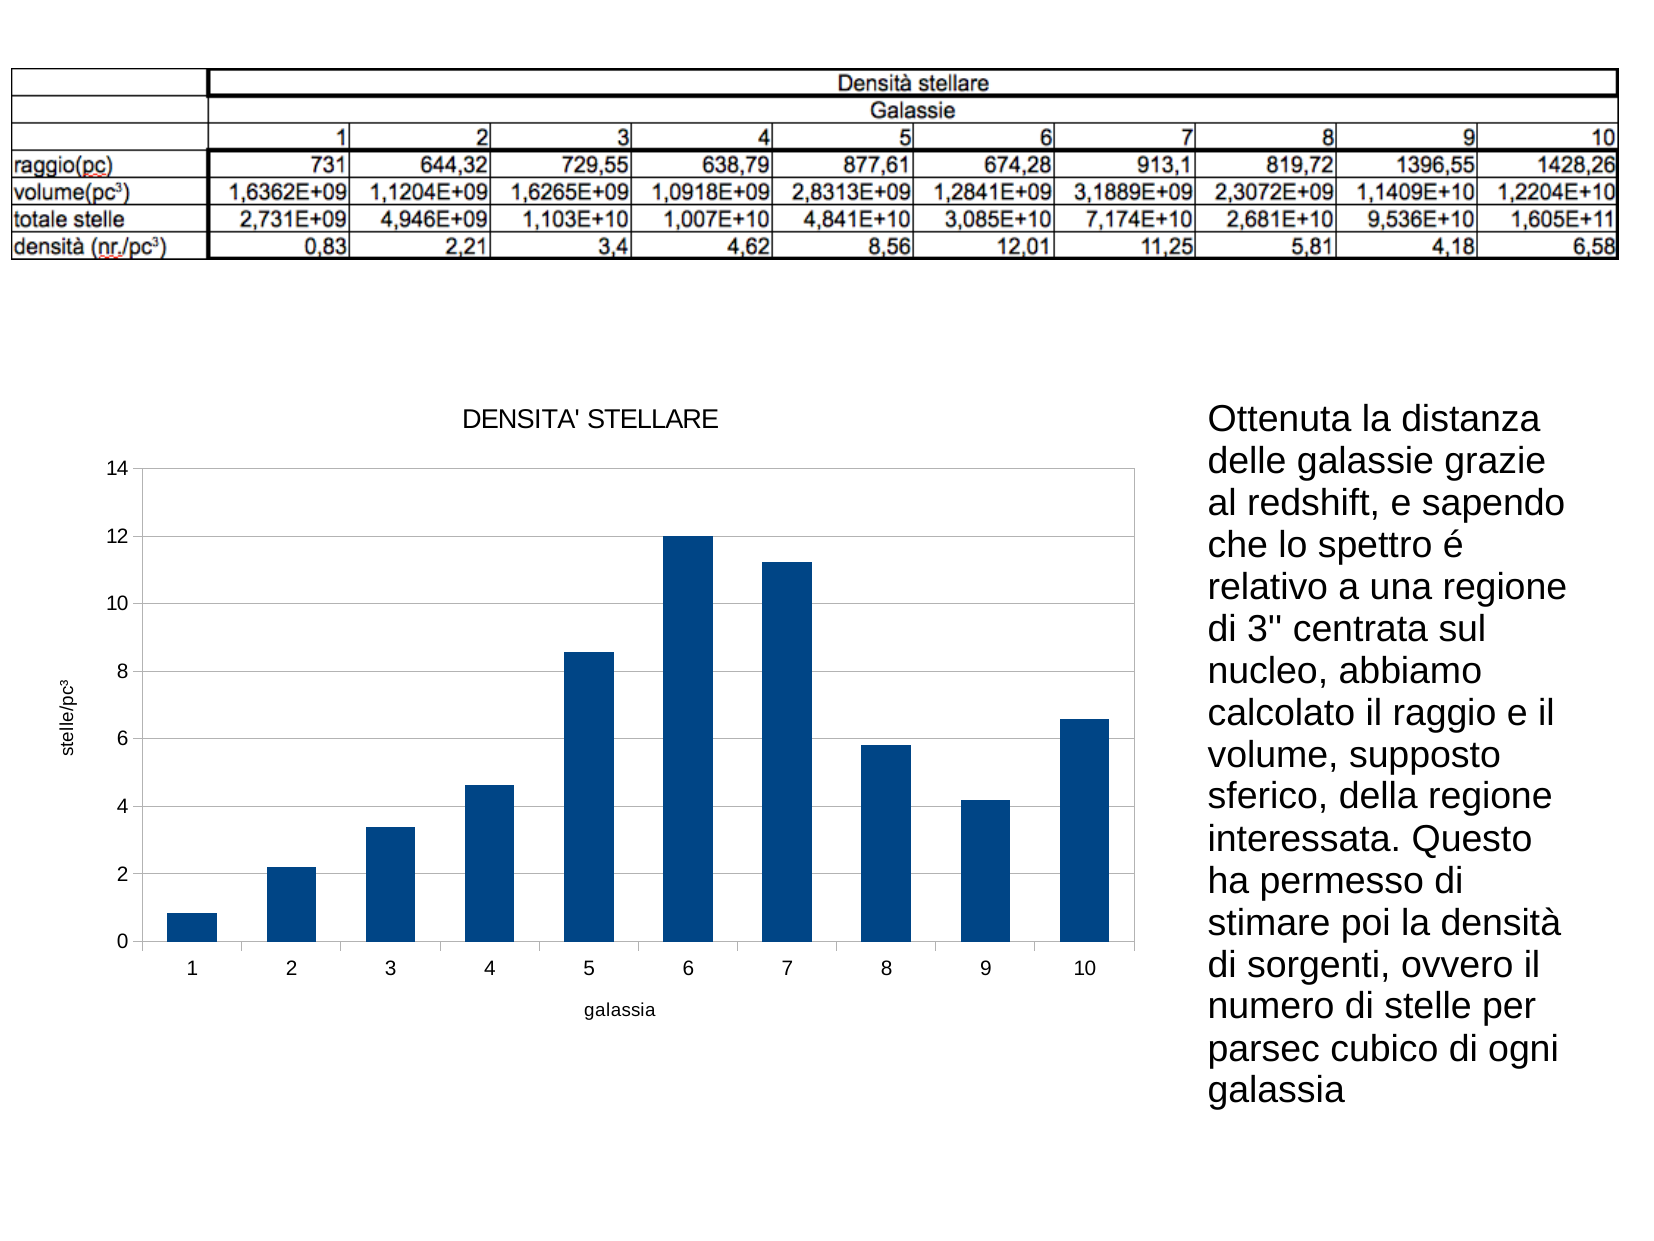

### Chart: DENSITA' STELLARE
| Category | densità stellare |
|---|---|
| 1 | 0.834736039121749 |
| 2 | 2.2071247376384 |
| 3 | 3.40263253335881 |
| 4 | 4.61764408413648 |
| 5 | 8.55761617662766 |
| 6 | 12.0134743944417 |
| 7 | 11.2481787663558 |
| 8 | 5.80981063795208 |
| 9 | 4.17923521191996 |
| 10 | 6.57736903876099 |Ottenuta la distanza delle galassie grazie al redshift, e sapendo che lo spettro é relativo a una regione di 3'' centrata sul nucleo, abbiamo calcolato il raggio e il volume, supposto sferico, della regione interessata. Questo ha permesso di stimare poi la densità di sorgenti, ovvero il numero di stelle per parsec cubico di ogni galassia